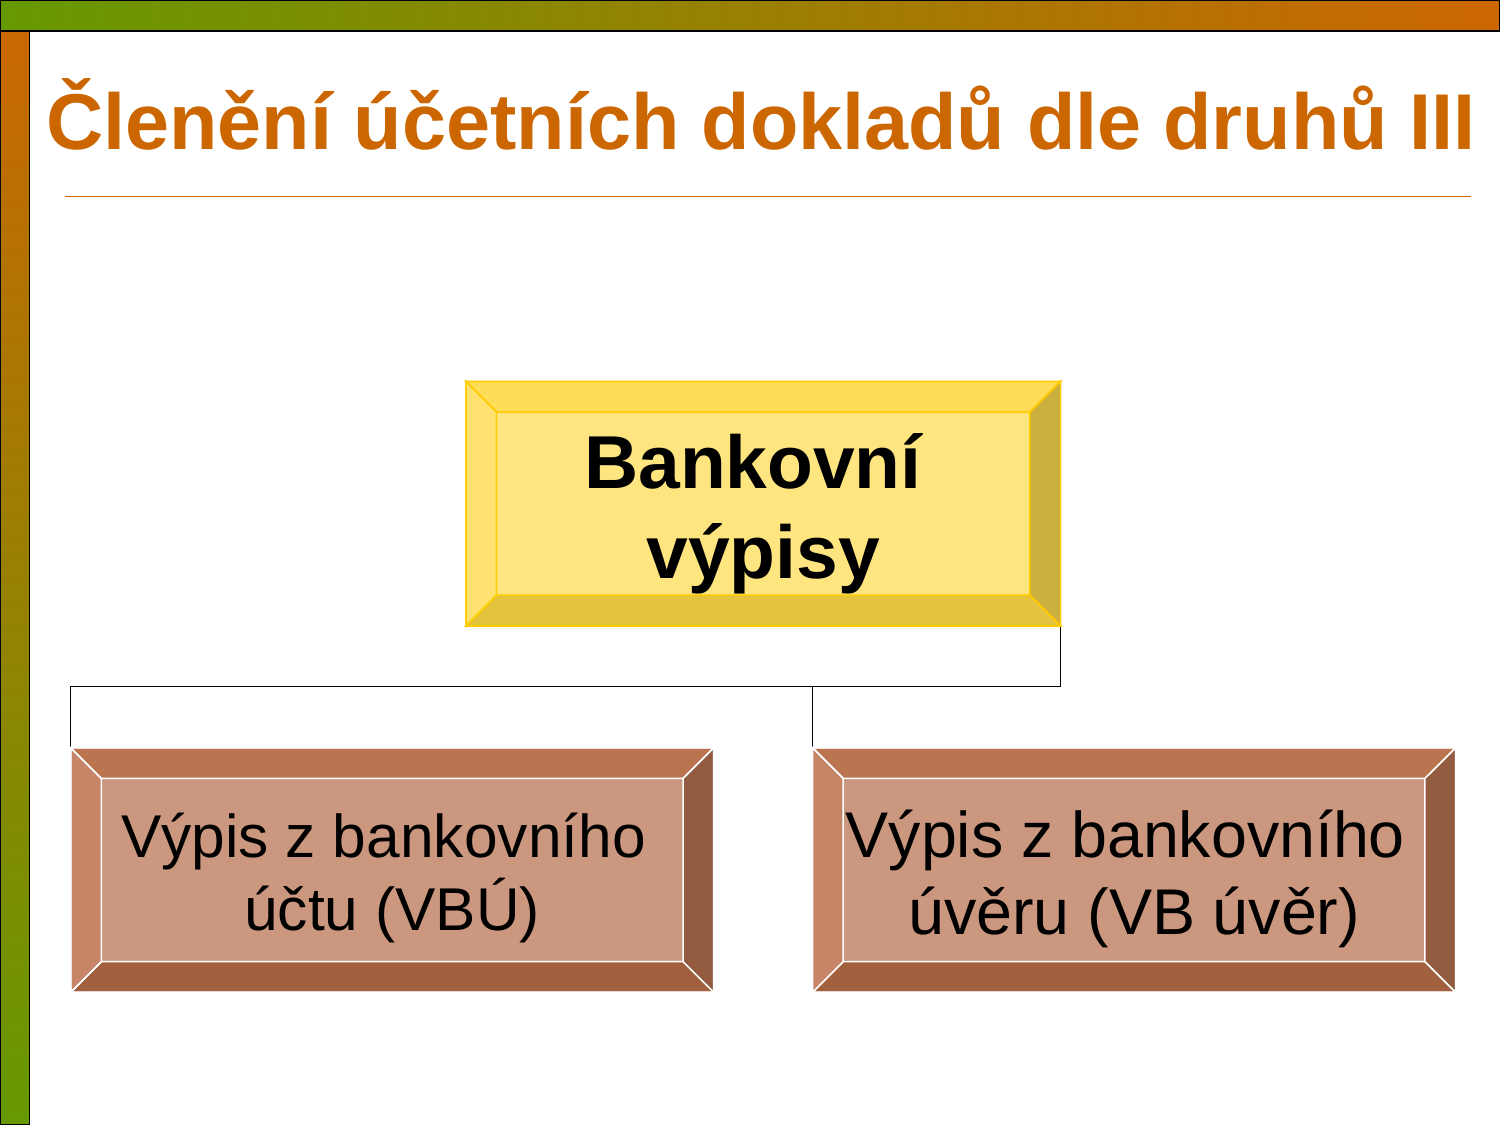

# Členění účetních dokladů dle druhů III
Bankovní
výpisy
Výpis z bankovního
účtu (VBÚ)
Výpis z bankovního
úvěru (VB úvěr)